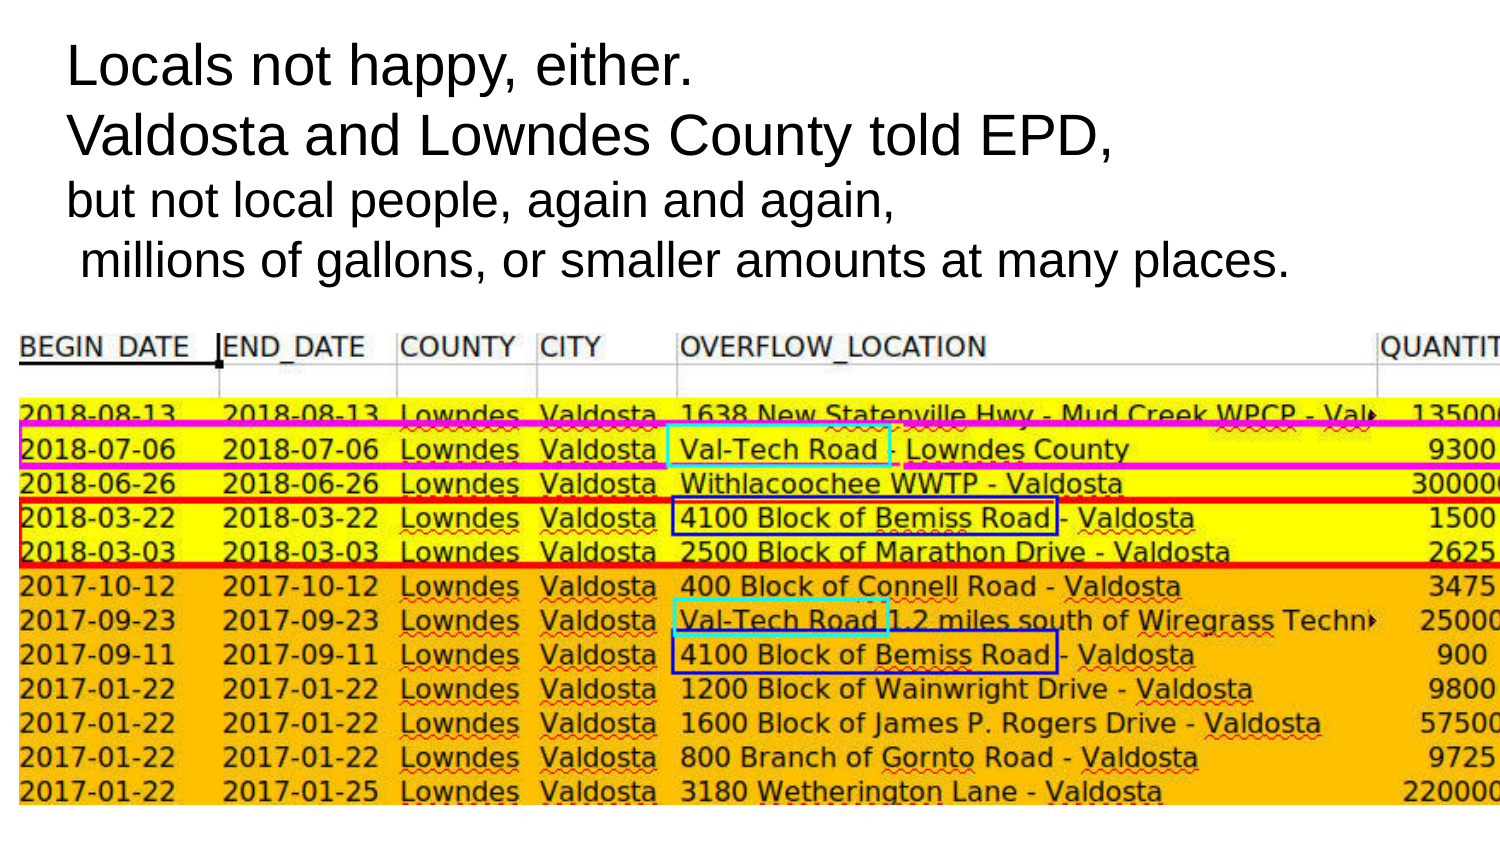

# Locals not happy, either. Valdosta and Lowndes County told EPD, but not local people, again and again, millions of gallons, or smaller amounts at many places.